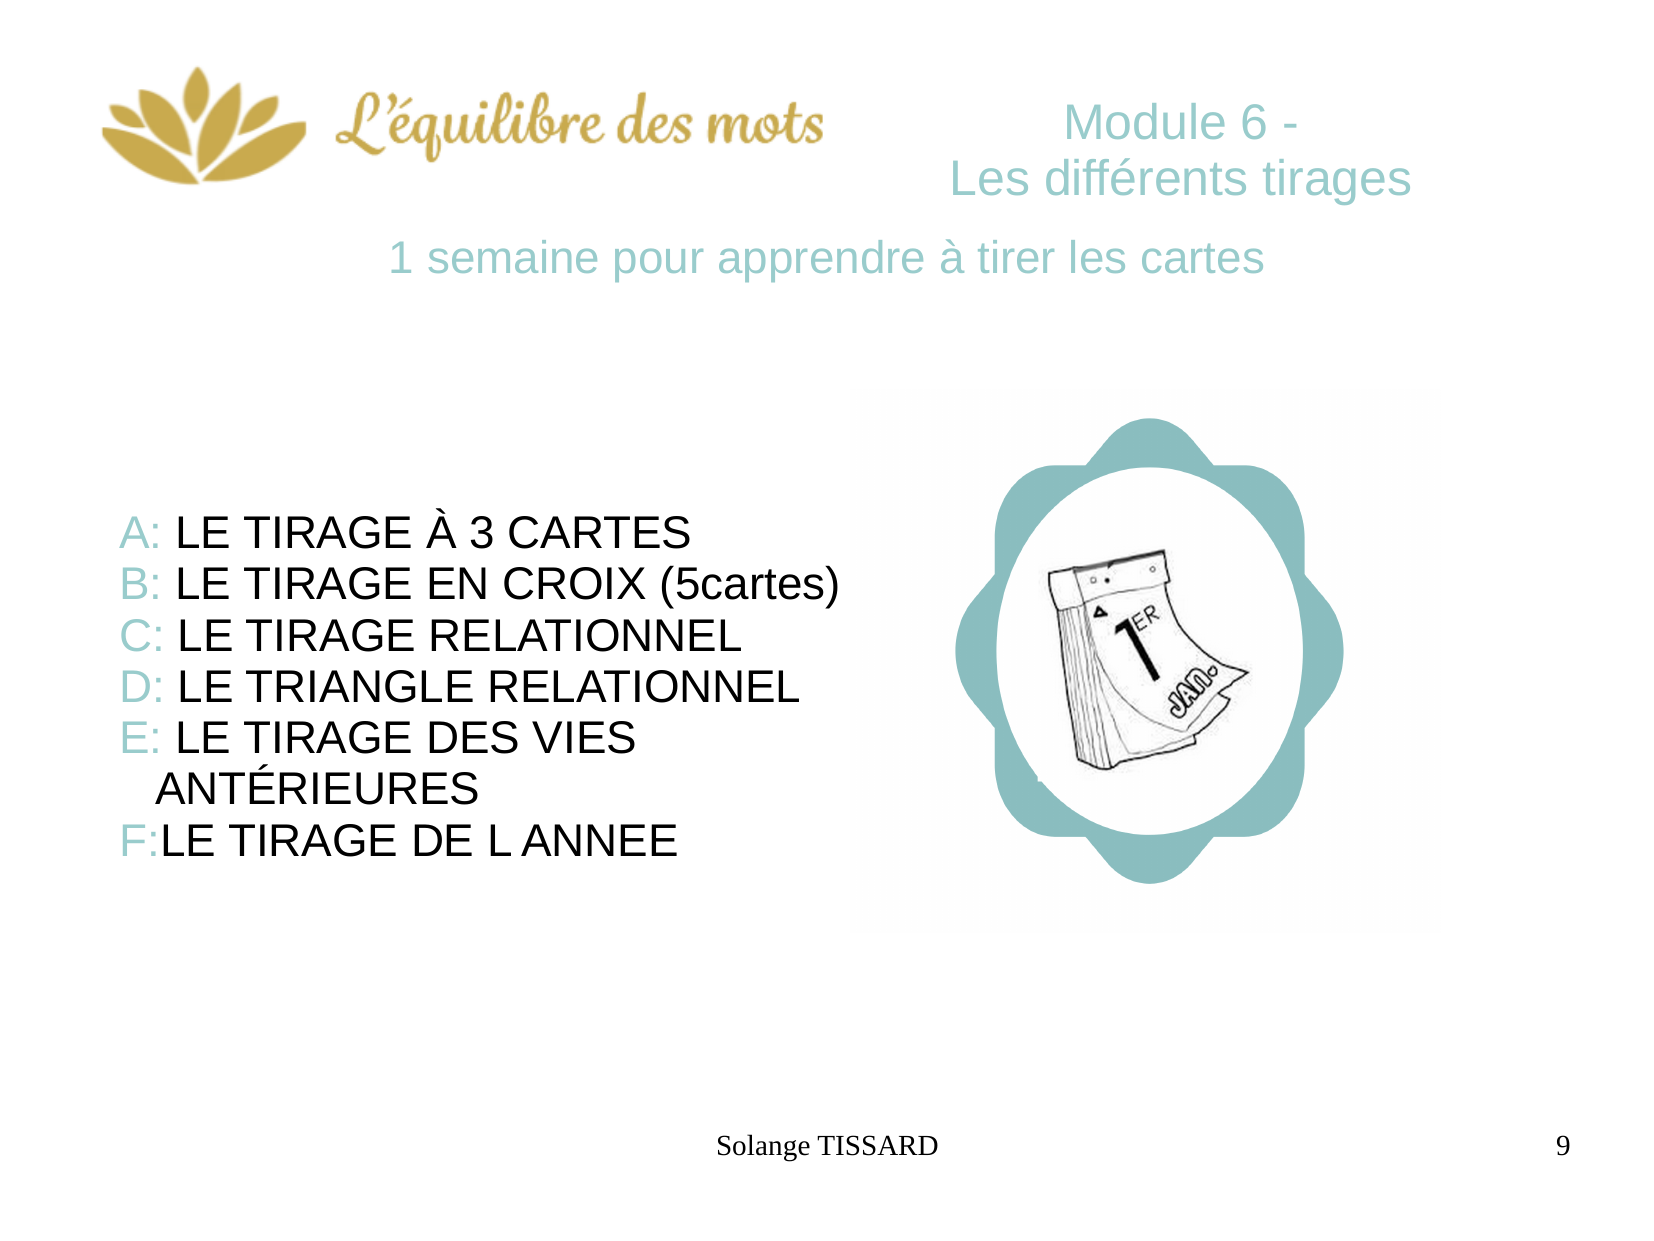

# Module 6 - Les différents tirages
1 semaine pour apprendre à tirer les cartes
A: LE TIRAGE À 3 CARTES
B: LE TIRAGE EN CROIX (5cartes)
C: LE TIRAGE RELATIONNEL
D: LE TRIANGLE RELATIONNEL
E: LE TIRAGE DES VIES ANTÉRIEURES
F:LE TIRAGE DE L ANNEE
Solange TISSARD
9